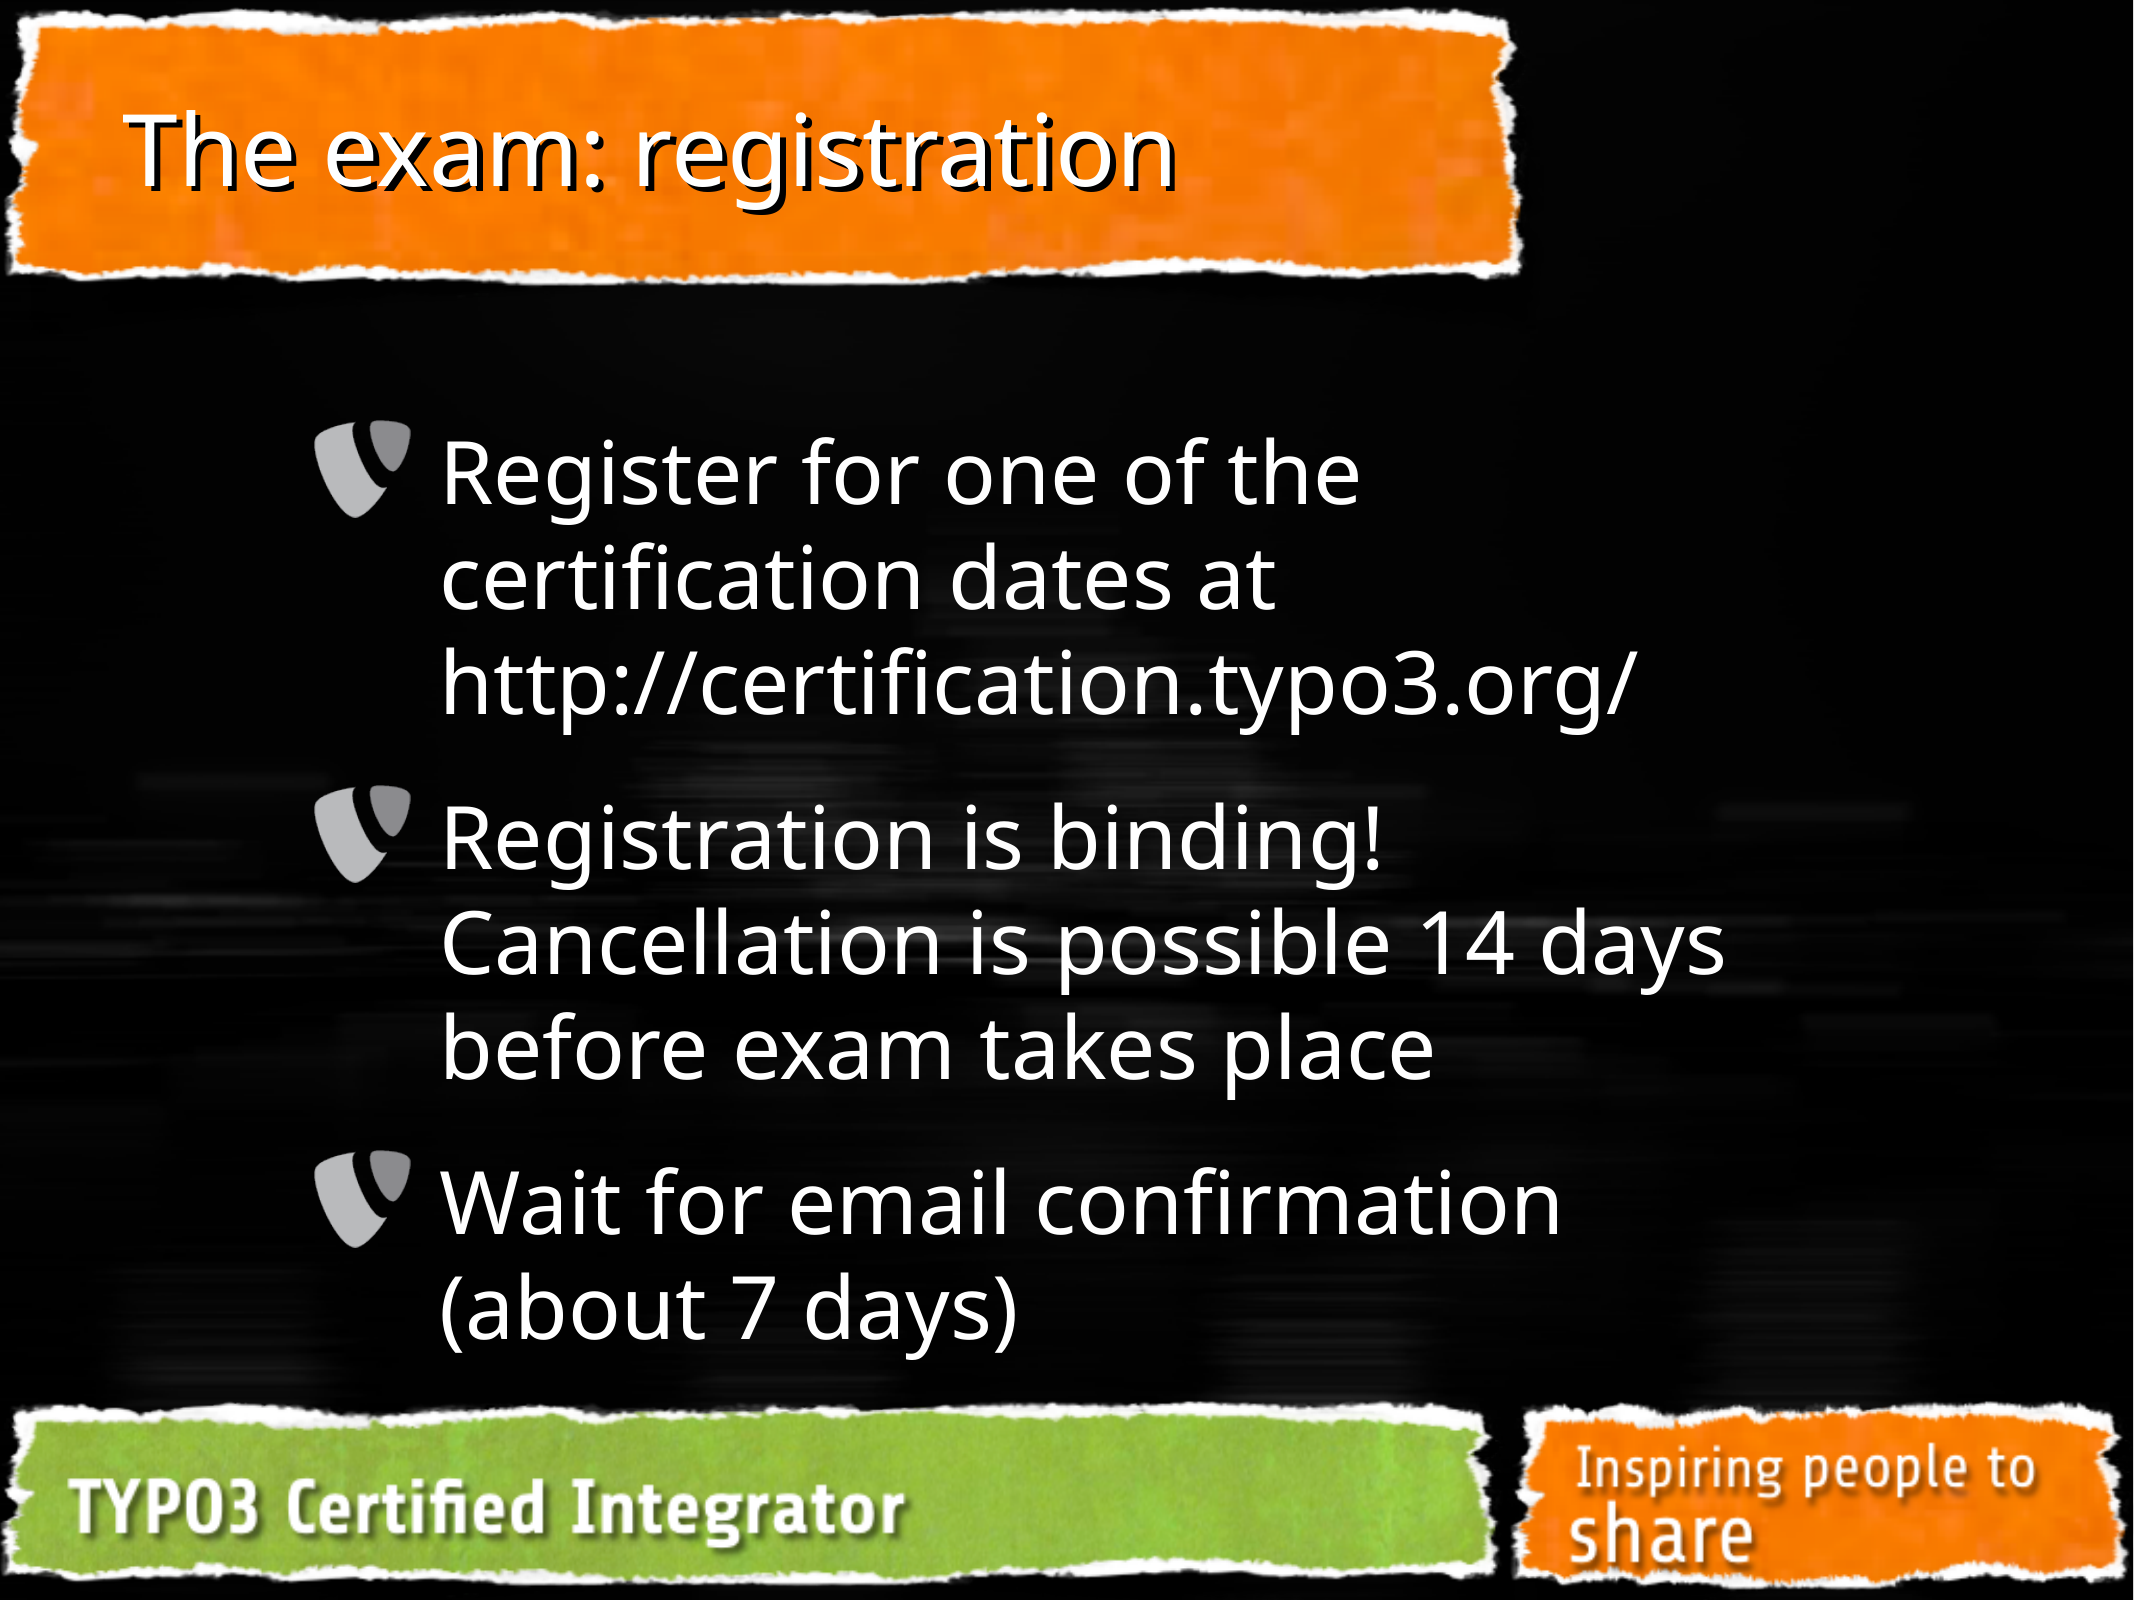

# The exam: registration
Register for one of the certification dates at http://certification.typo3.org/
Registration is binding!
Cancellation is possible 14 days
before exam takes place
Wait for email confirmation
(about 7 days)